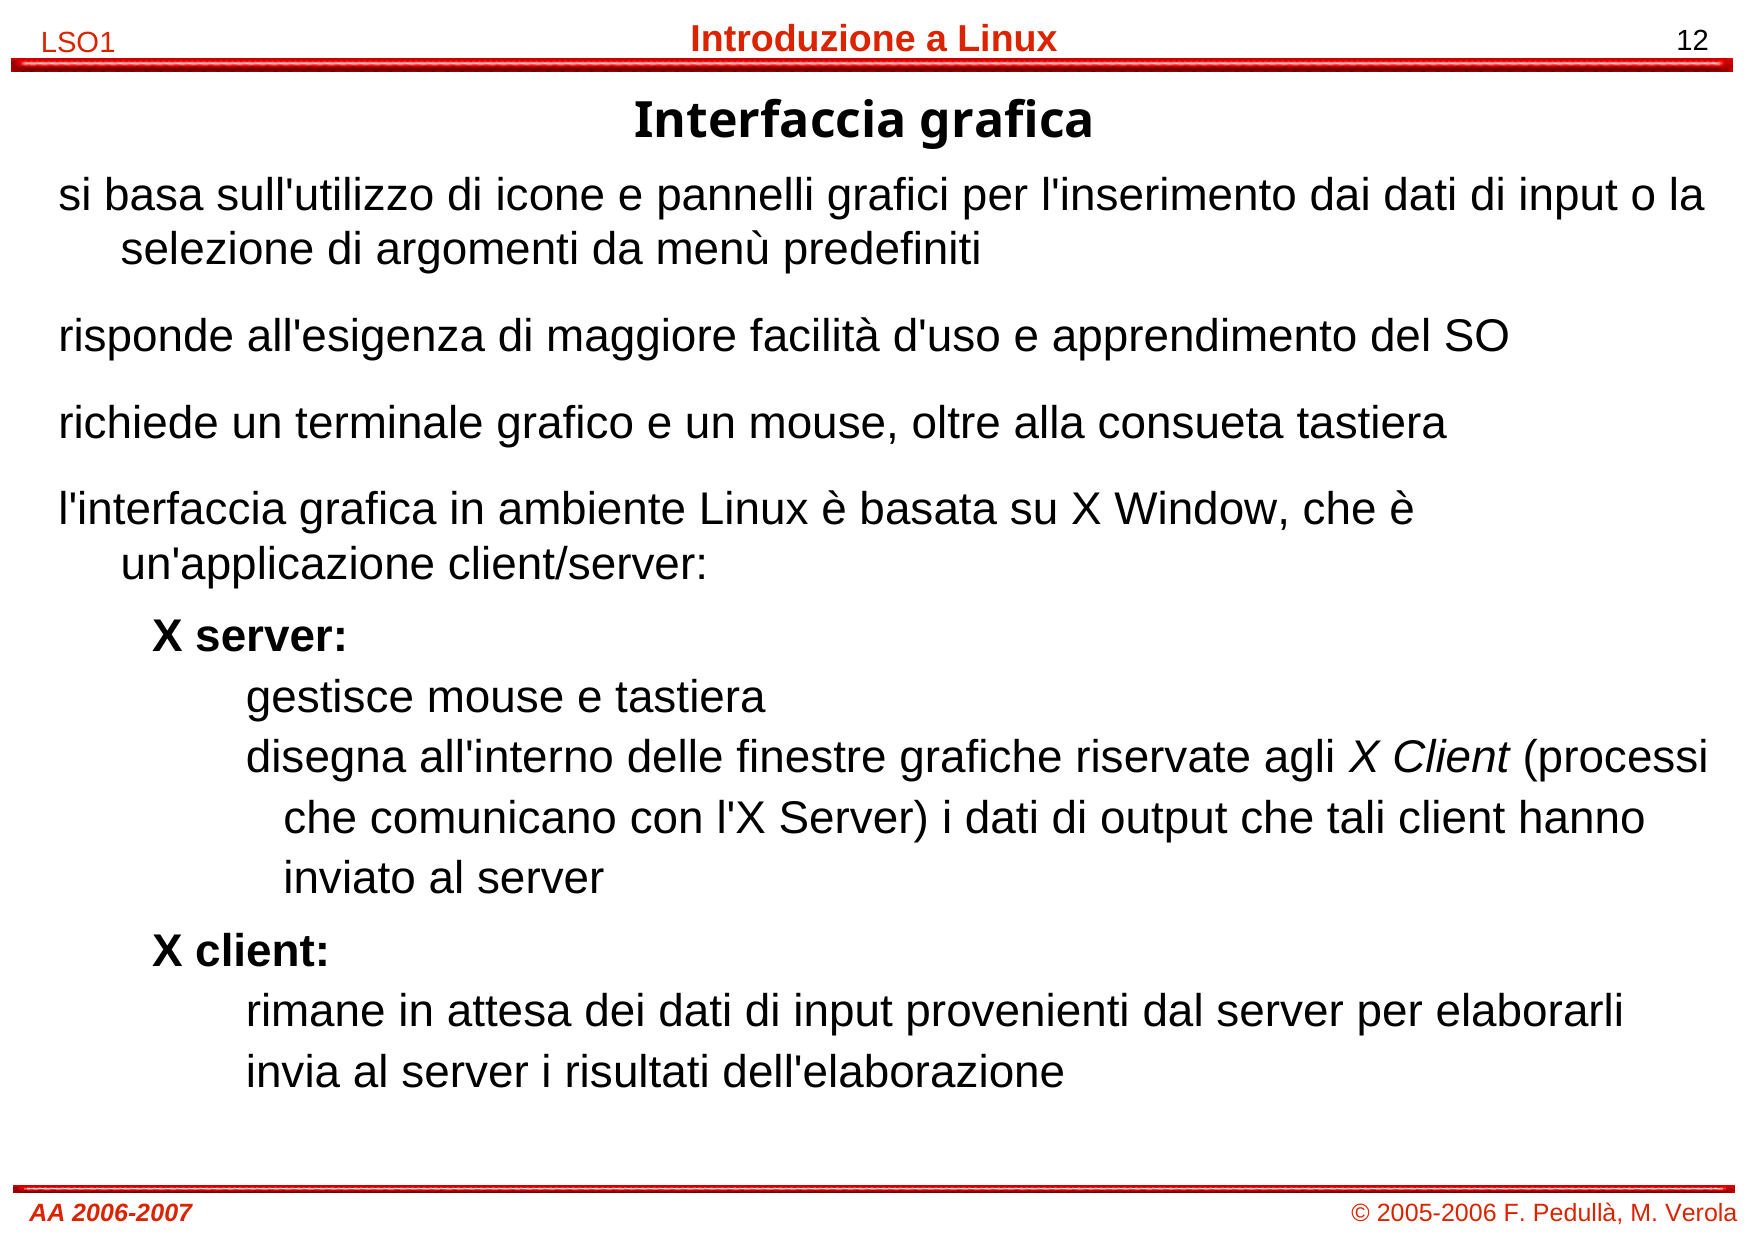

# Interfaccia grafica
si basa sull'utilizzo di icone e pannelli grafici per l'inserimento dai dati di input o la selezione di argomenti da menù predefiniti
risponde all'esigenza di maggiore facilità d'uso e apprendimento del SO
richiede un terminale grafico e un mouse, oltre alla consueta tastiera
l'interfaccia grafica in ambiente Linux è basata su X Window, che è un'applicazione client/server:
X server:
gestisce mouse e tastiera
disegna all'interno delle finestre grafiche riservate agli X Client (processi che comunicano con l'X Server) i dati di output che tali client hanno inviato al server
X client:
rimane in attesa dei dati di input provenienti dal server per elaborarli
invia al server i risultati dell'elaborazione